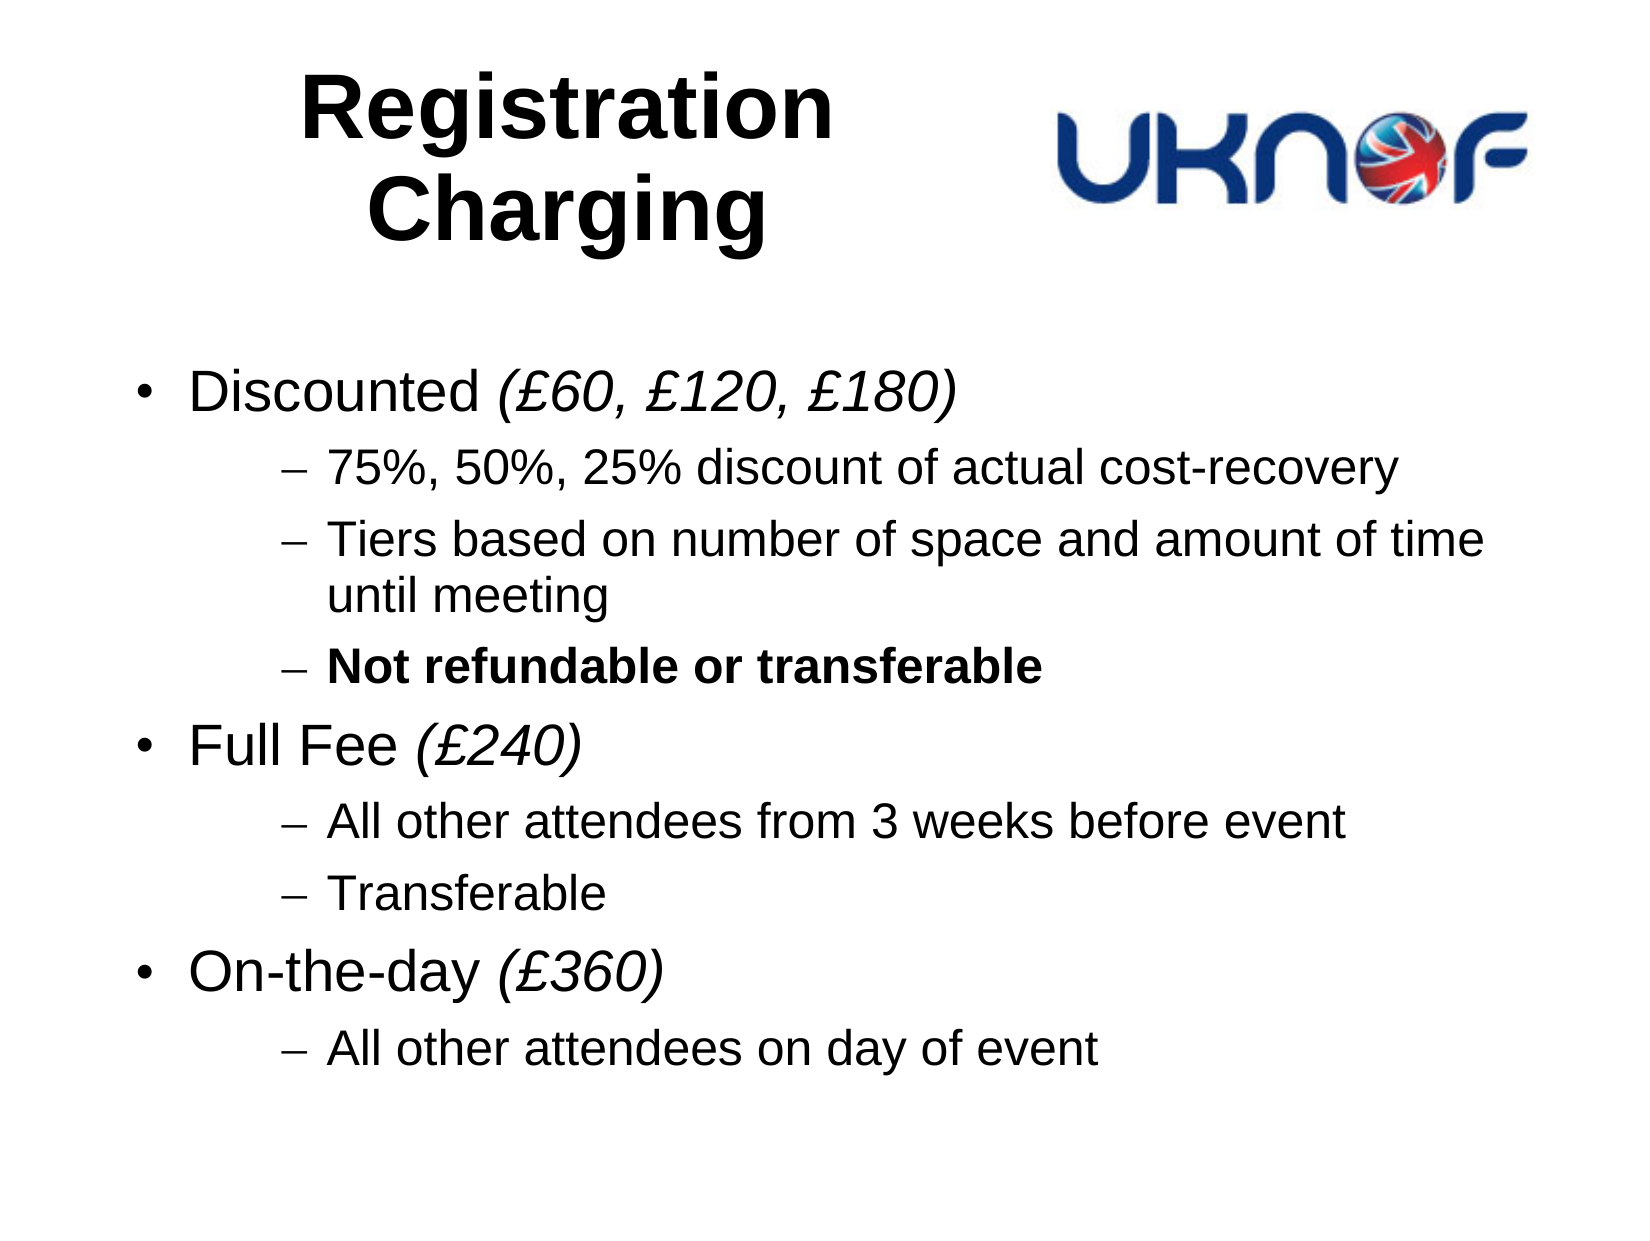

# Registration Charging
Discounted (£60, £120, £180)
75%, 50%, 25% discount of actual cost-recovery
Tiers based on number of space and amount of time until meeting
Not refundable or transferable
Full Fee (£240)
All other attendees from 3 weeks before event
Transferable
On-the-day (£360)
All other attendees on day of event